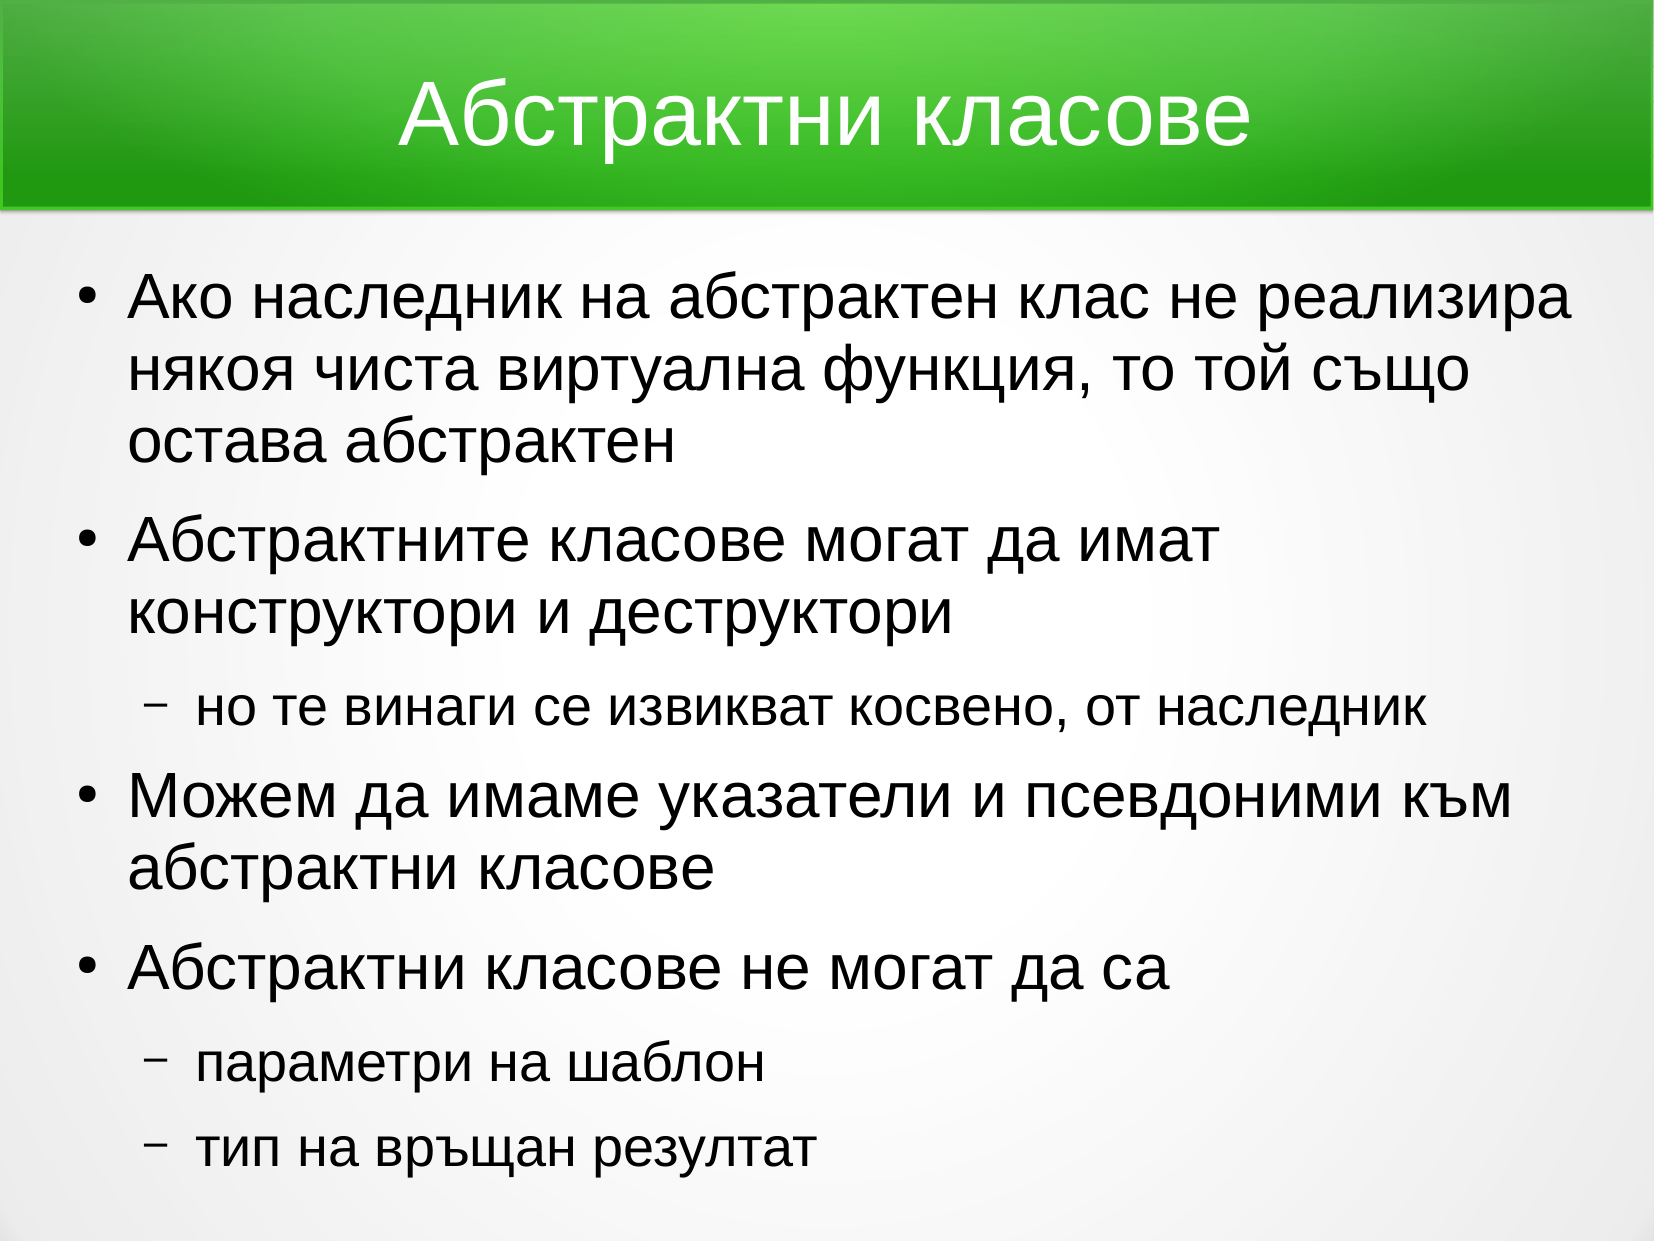

# Абстрактни класове
Ако наследник на абстрактен клас не реализира някоя чиста виртуална функция, то той също остава абстрактен
Абстрактните класове могат да имат конструктори и деструктори
но те винаги се извикват косвено, от наследник
Можем да имаме указатели и псевдоними към абстрактни класове
Абстрактни класове не могат да са
параметри на шаблон
тип на връщан резултат